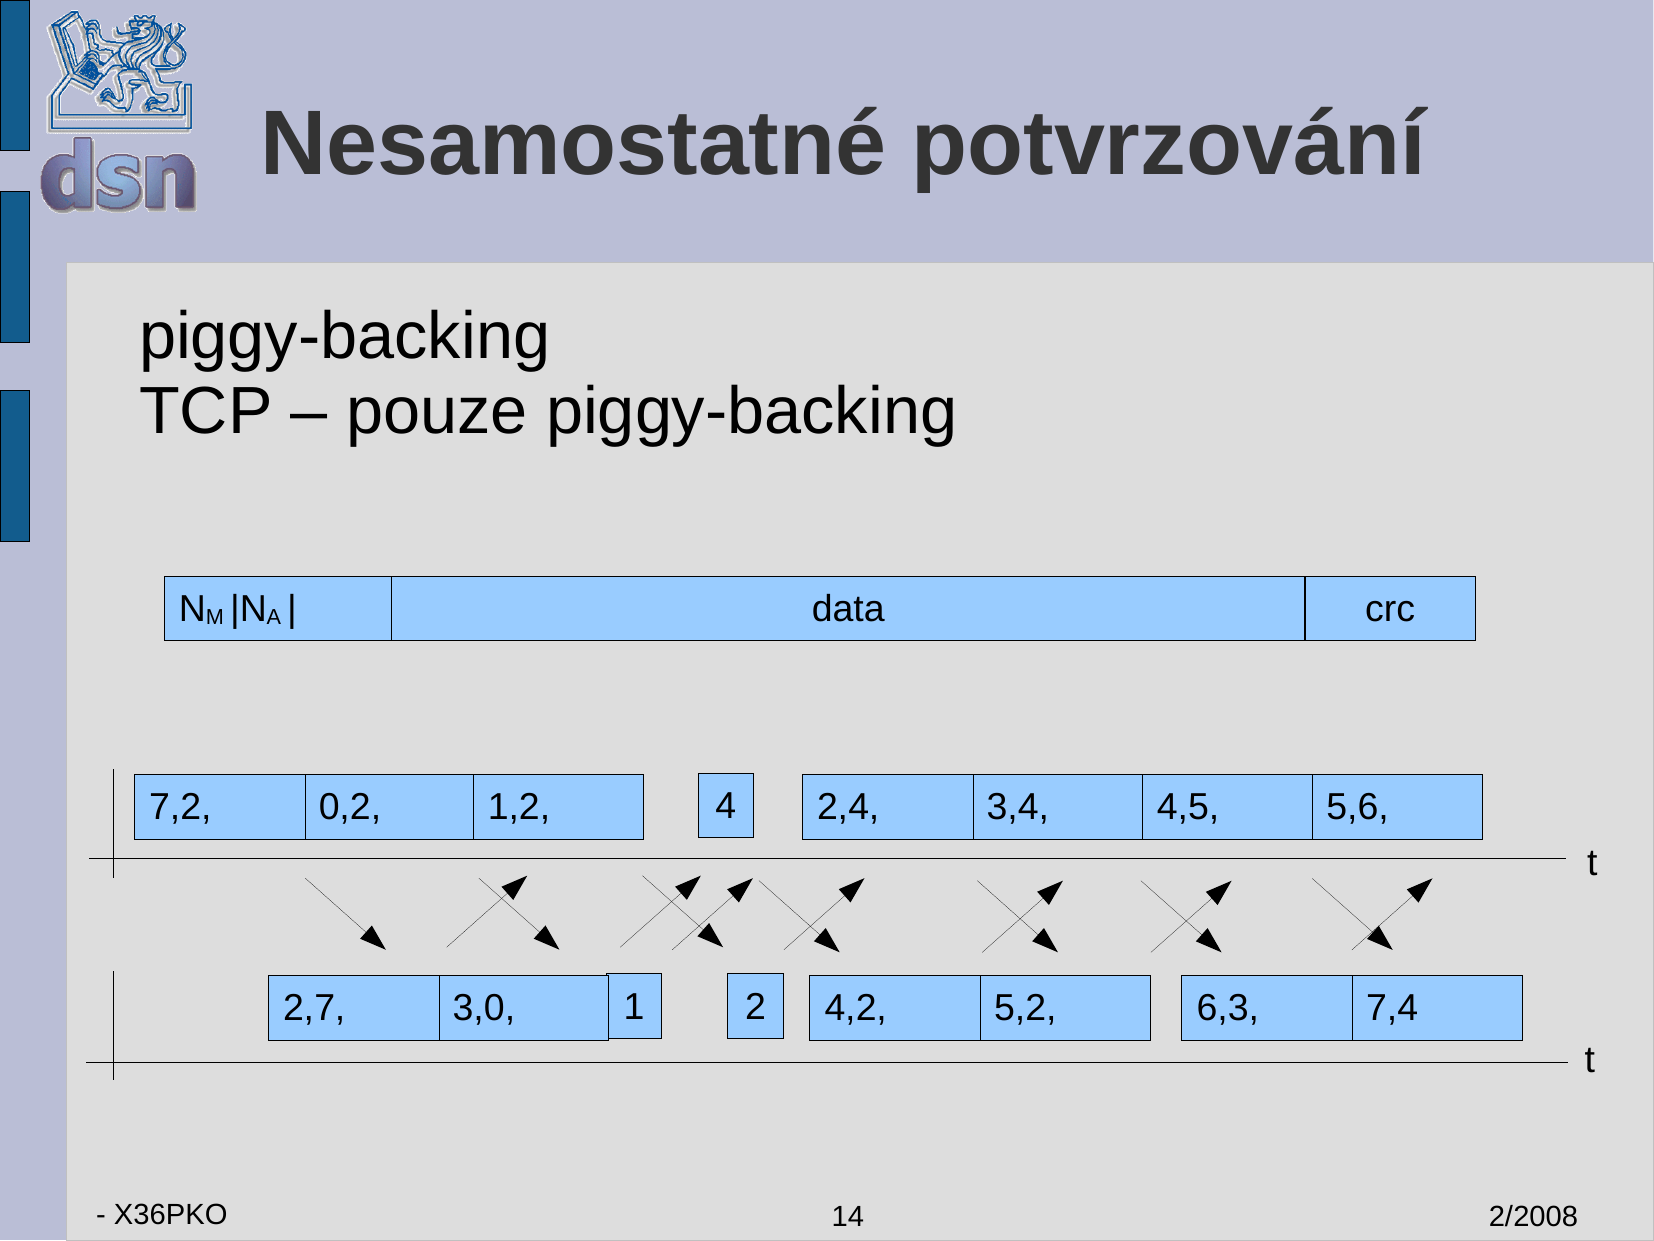

# Nesamostatné potvrzování
piggy-backing
TCP – pouze piggy-backing
NM |NA |
data
crc
4
0,2,
3,4,
5,6,
7,2,
1,2,
2,4,
4,5,
t
1
2
3,0,
5,2,
7,4
2,7,
4,2,
6,3,
t